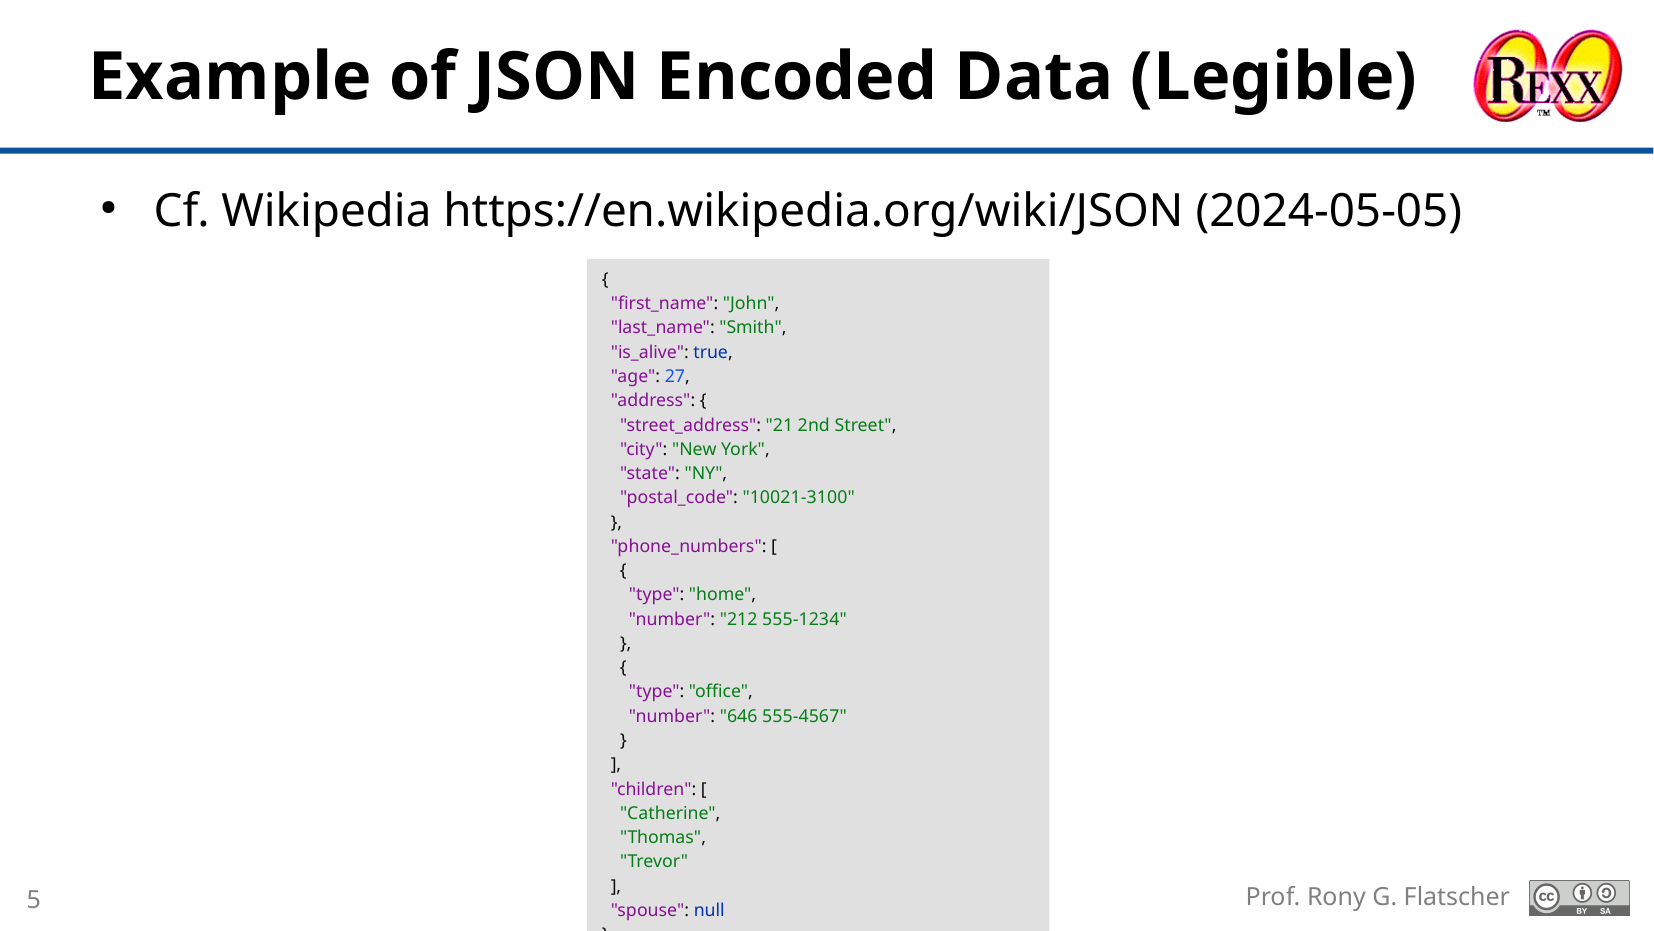

# Example of JSON Encoded Data (Legible)
Cf. Wikipedia https://en.wikipedia.org/wiki/JSON (2024-05-05)
{
 "first_name": "John",
 "last_name": "Smith",
 "is_alive": true,
 "age": 27,
 "address": {
 "street_address": "21 2nd Street",
 "city": "New York",
 "state": "NY",
 "postal_code": "10021-3100"
 },
 "phone_numbers": [
 {
 "type": "home",
 "number": "212 555-1234"
 },
 {
 "type": "office",
 "number": "646 555-4567"
 }
 ],
 "children": [
 "Catherine",
 "Thomas",
 "Trevor"
 ],
 "spouse": null
}